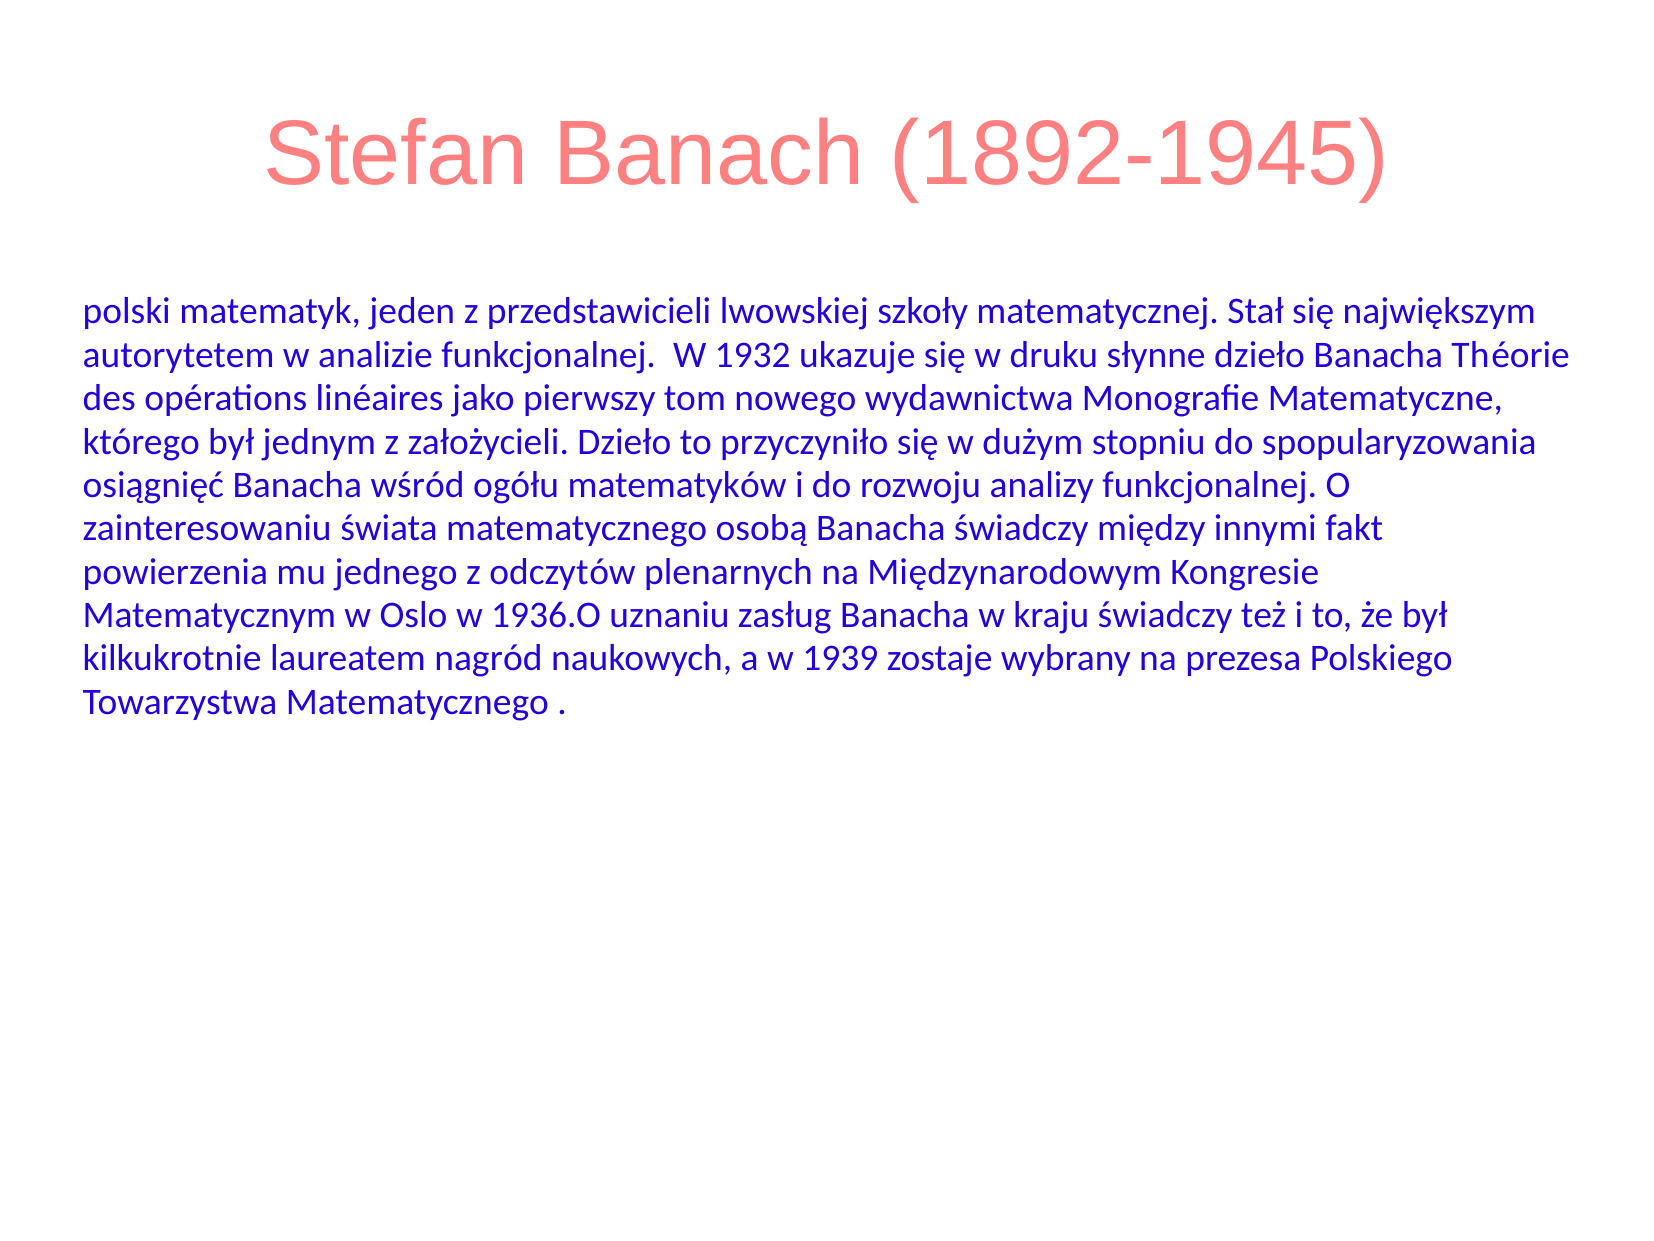

# Stefan Banach (1892-1945)
polski matematyk, jeden z przedstawicieli lwowskiej szkoły matematycznej. Stał się największym autorytetem w analizie funkcjonalnej. W 1932 ukazuje się w druku słynne dzieło Banacha Théorie des opérations linéaires jako pierwszy tom nowego wydawnictwa Monografie Matematyczne, którego był jednym z założycieli. Dzieło to przyczyniło się w dużym stopniu do spopularyzowania osiągnięć Banacha wśród ogółu matematyków i do rozwoju analizy funkcjonalnej. O zainteresowaniu świata matematycznego osobą Banacha świadczy między innymi fakt powierzenia mu jednego z odczytów plenarnych na Międzynarodowym Kongresie Matematycznym w Oslo w 1936.O uznaniu zasług Banacha w kraju świadczy też i to, że był kilkukrotnie laureatem nagród naukowych, a w 1939 zostaje wybrany na prezesa Polskiego Towarzystwa Matematycznego .